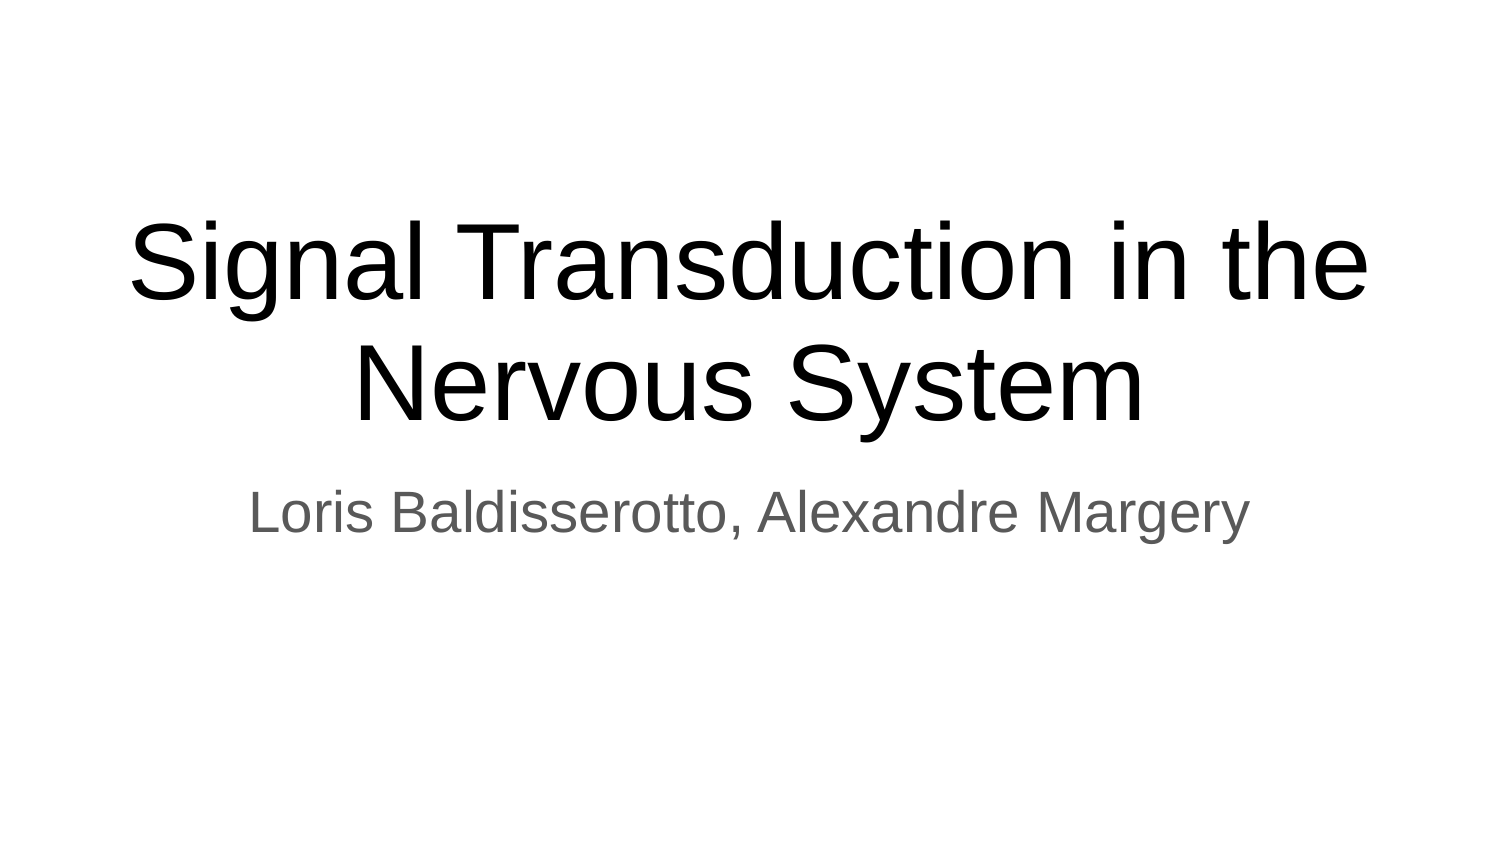

# Signal Transduction in the Nervous System
Loris Baldisserotto, Alexandre Margery